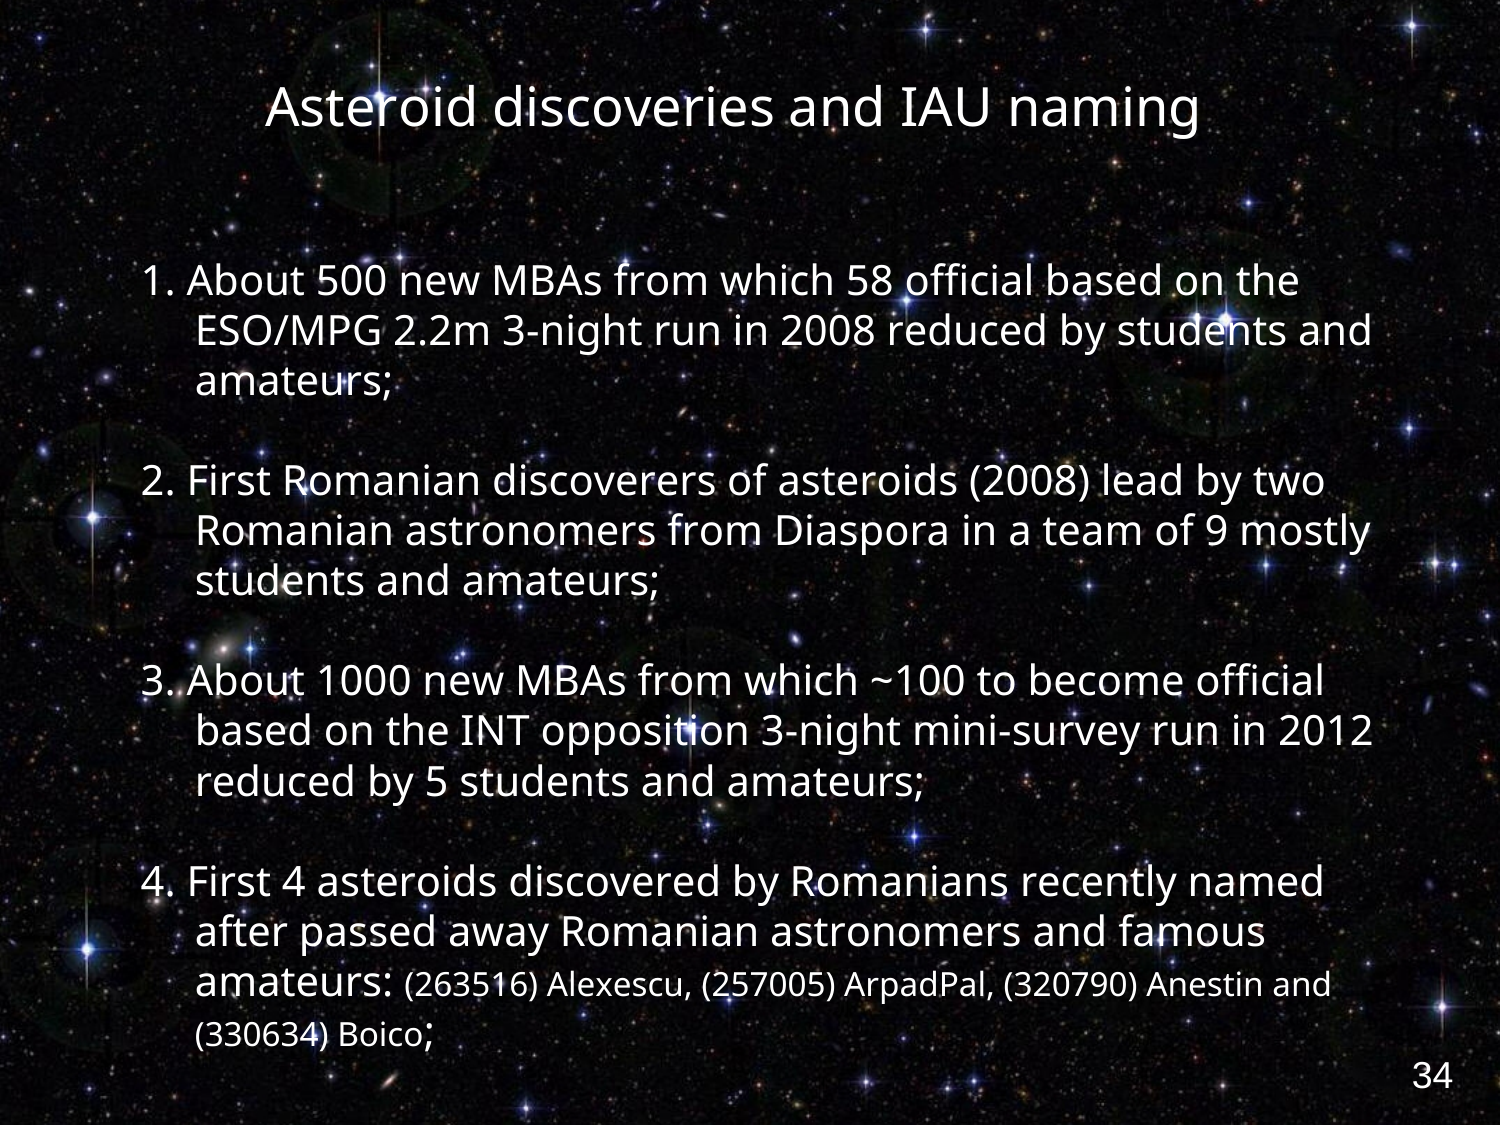

Asteroid discoveries and IAU naming
1. About 500 new MBAs from which 58 official based on the ESO/MPG 2.2m 3-night run in 2008 reduced by students and amateurs;
2. First Romanian discoverers of asteroids (2008) lead by two Romanian astronomers from Diaspora in a team of 9 mostly students and amateurs;
3. About 1000 new MBAs from which ~100 to become official based on the INT opposition 3-night mini-survey run in 2012 reduced by 5 students and amateurs;
4. First 4 asteroids discovered by Romanians recently named after passed away Romanian astronomers and famous amateurs: (263516) Alexescu, (257005) ArpadPal, (320790) Anestin and (330634) Boico;
34